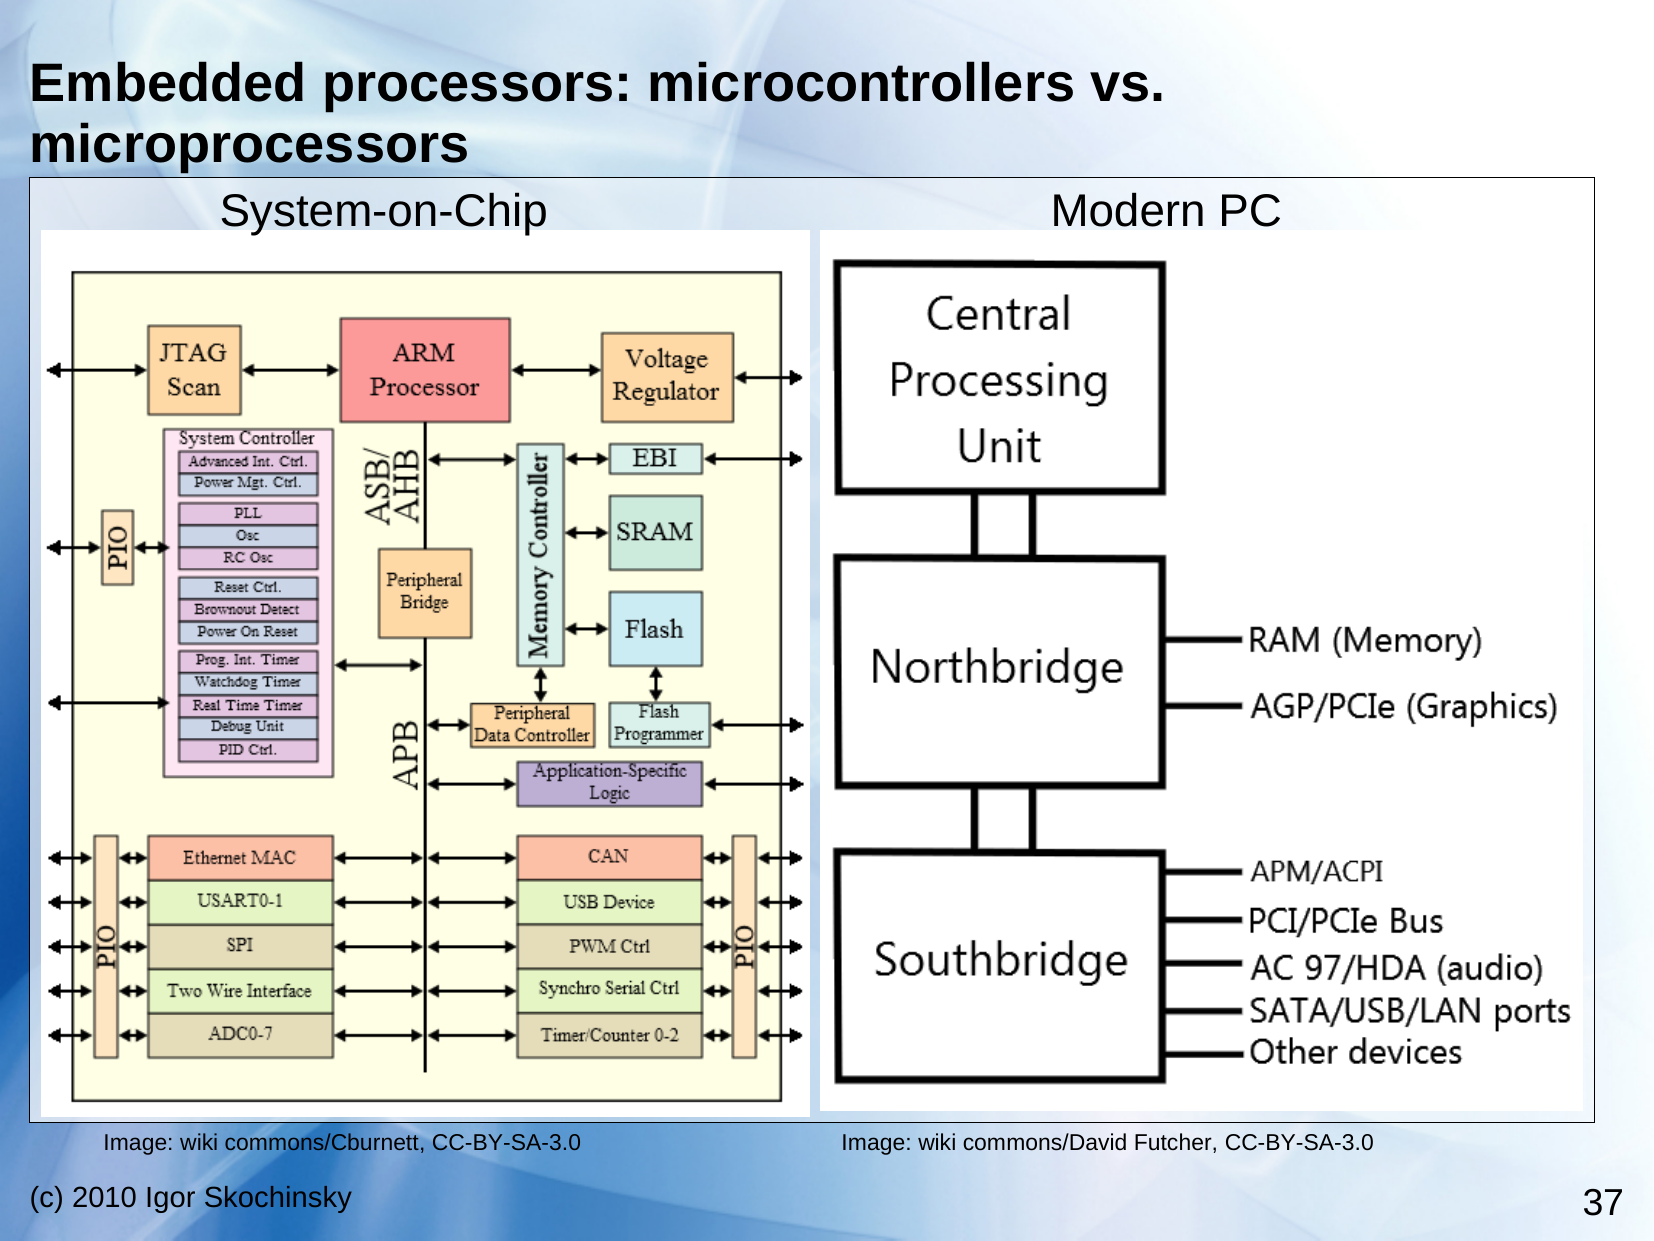

# Embedded processors: microcontrollers vs. microprocessors
System-on-Chip
Modern PC
Image: wiki commons/Cburnett, CC-BY-SA-3.0
Image: wiki commons/David Futcher, CC-BY-SA-3.0
(c) 2010 Igor Skochinsky
37